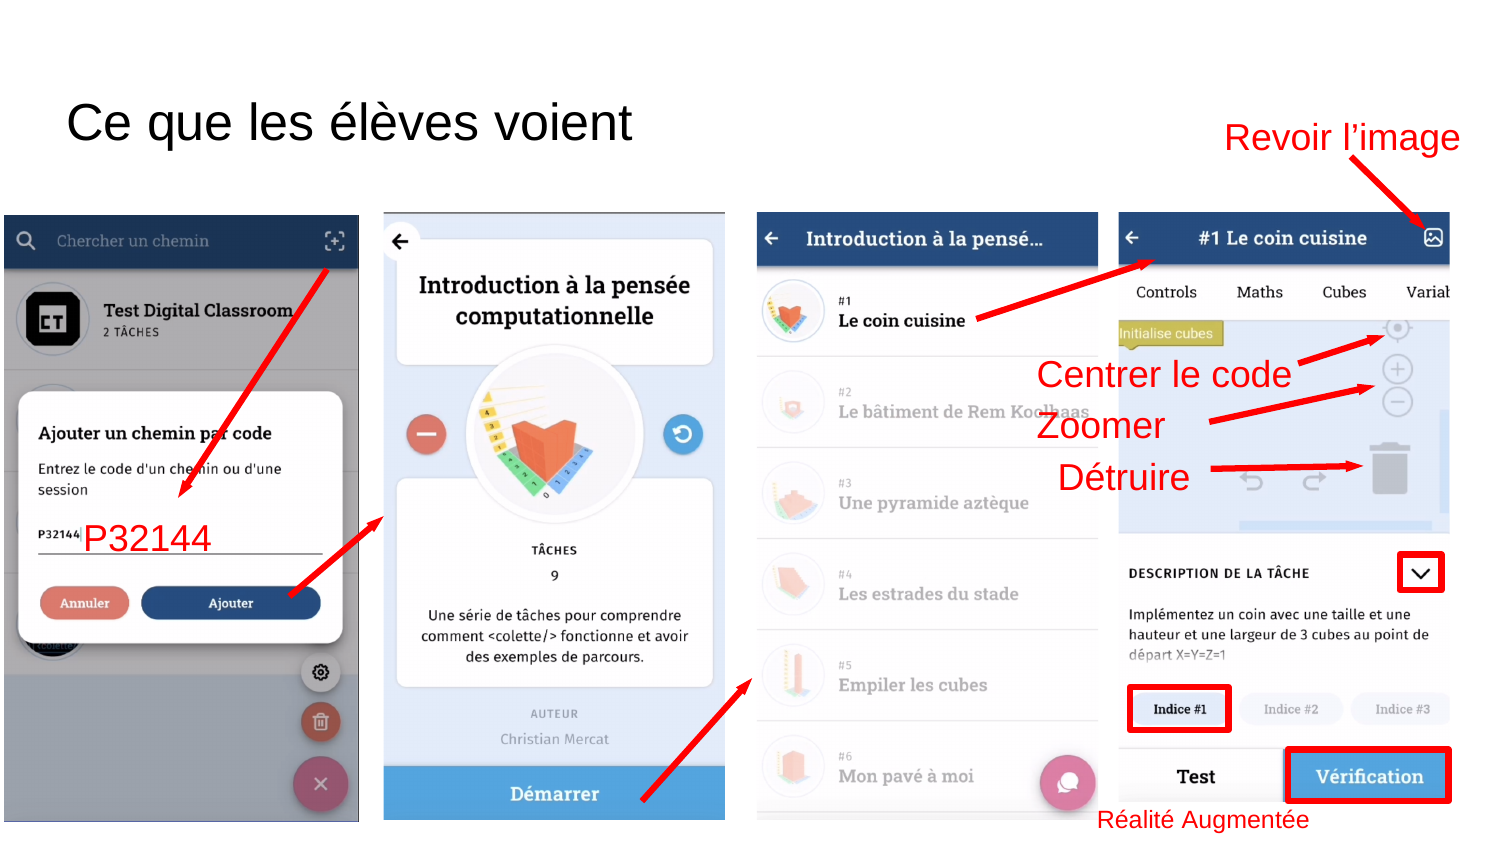

# Ce que les élèves voient
Revoir l’image
Centrer le code Zoomer Détruire
P32144
Réalité Augmentée